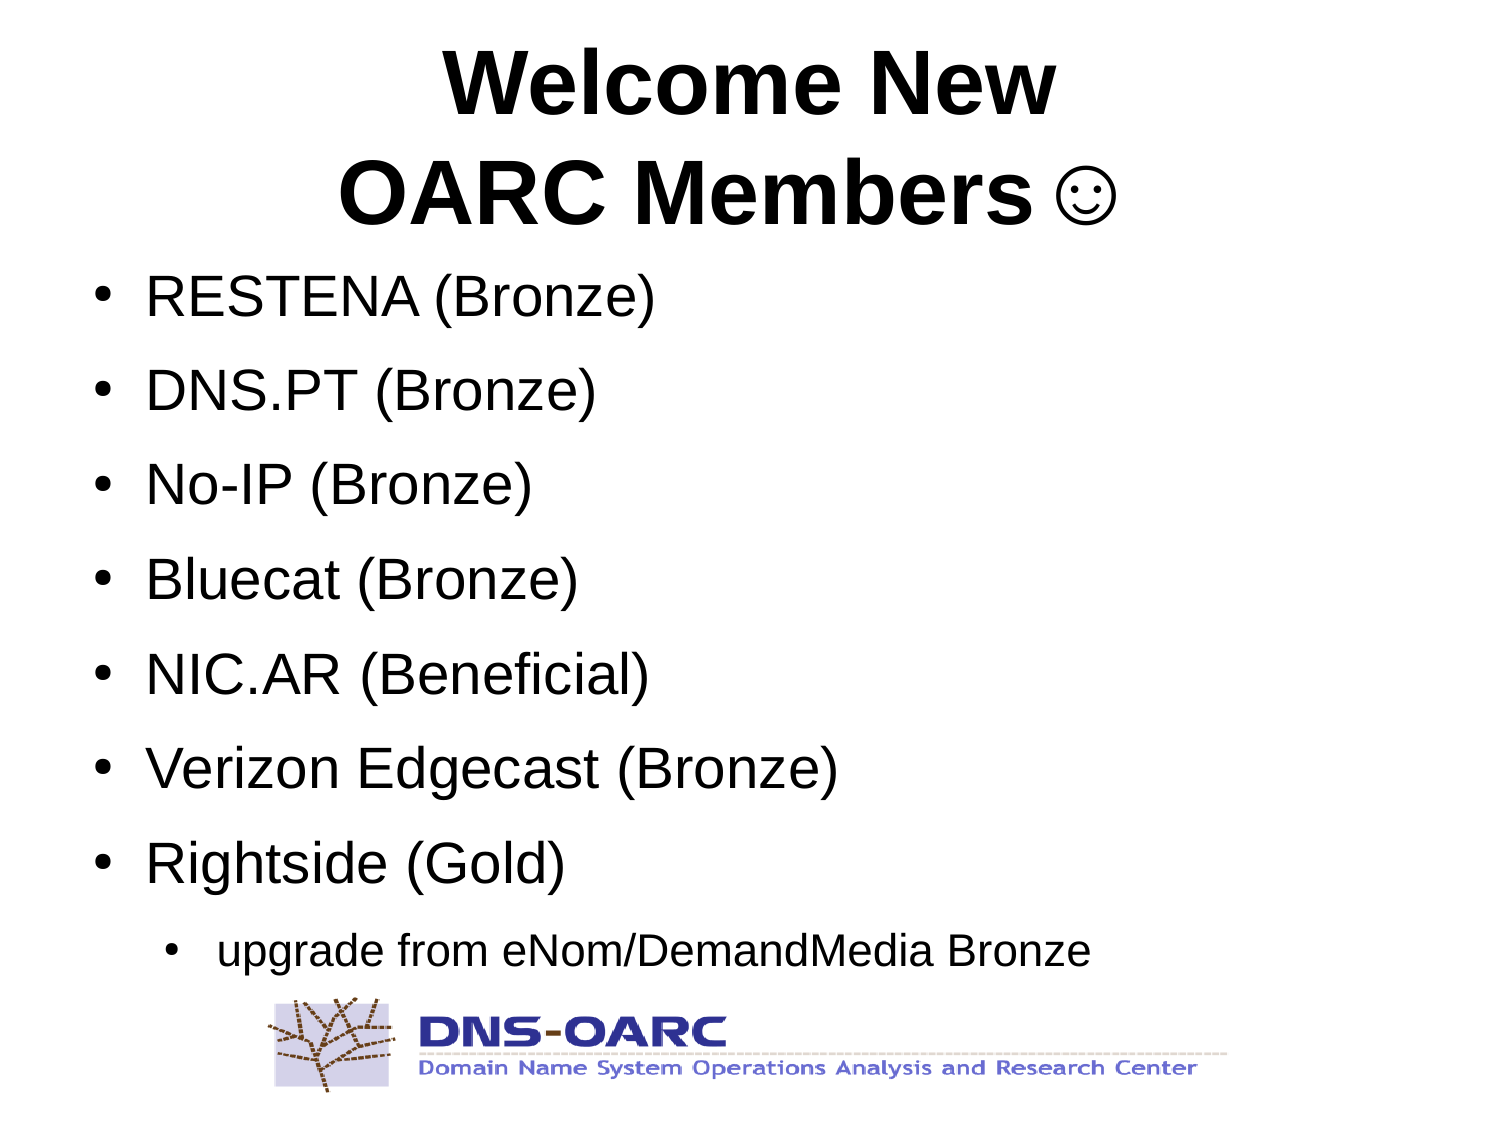

# Welcome New OARC Members☺
RESTENA (Bronze)
DNS.PT (Bronze)
No-IP (Bronze)
Bluecat (Bronze)
NIC.AR (Beneficial)
Verizon Edgecast (Bronze)
Rightside (Gold)
upgrade from eNom/DemandMedia Bronze